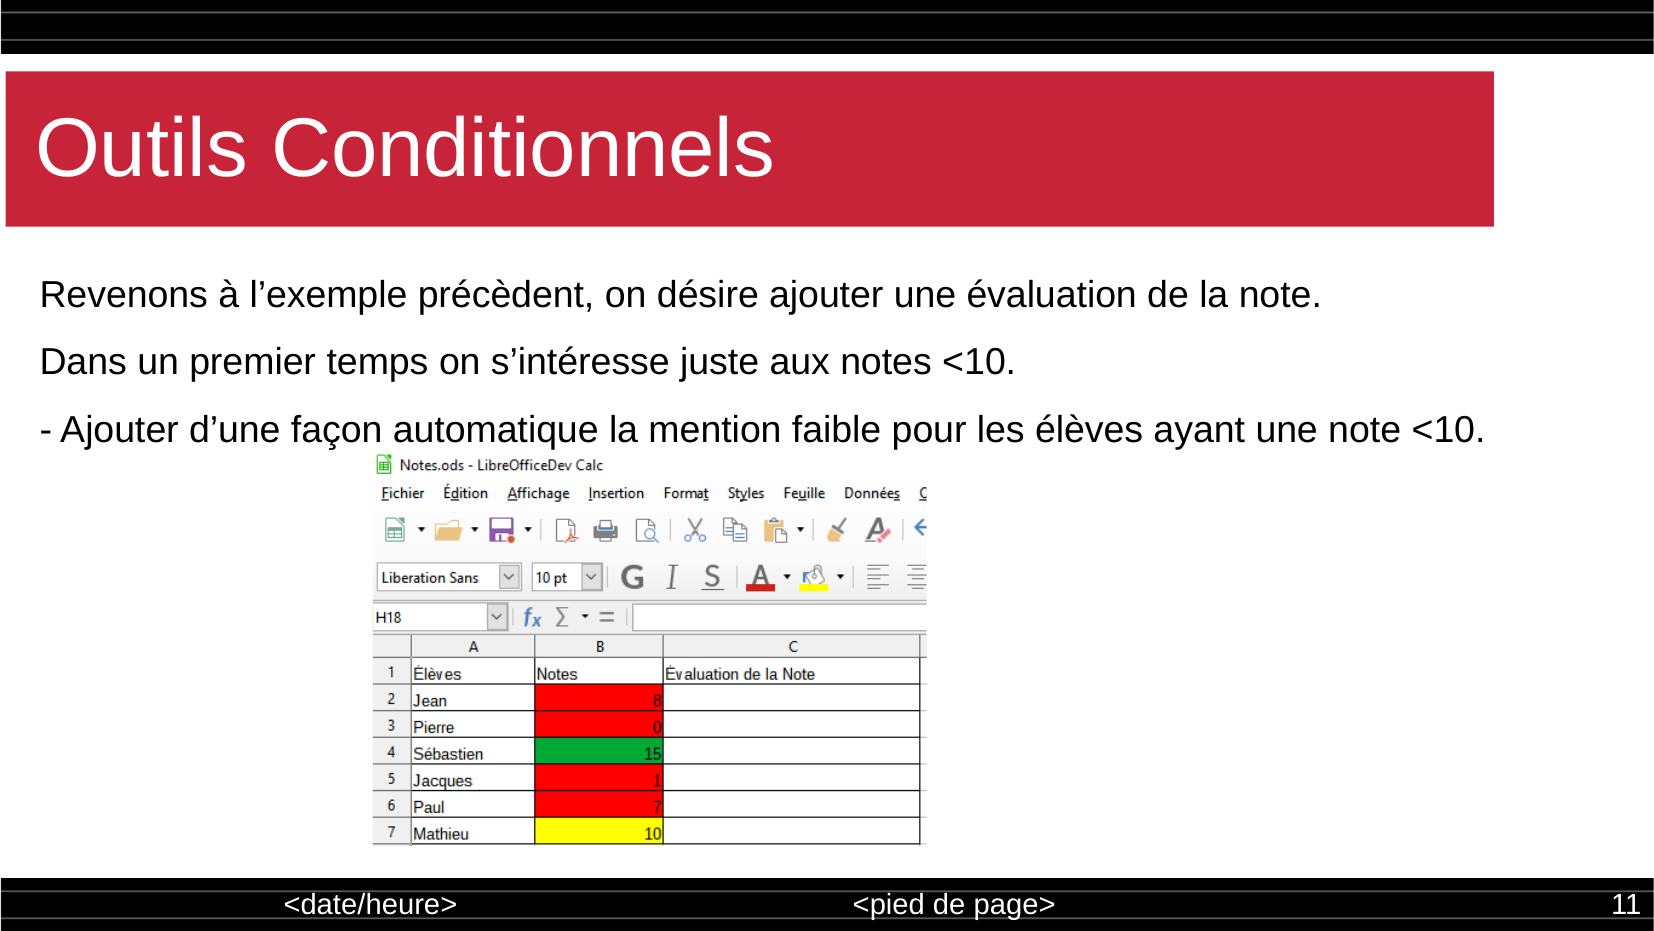

Outils Conditionnels
Revenons à l’exemple précèdent, on désire ajouter une évaluation de la note.
Dans un premier temps on s’intéresse juste aux notes <10.
- Ajouter d’une façon automatique la mention faible pour les élèves ayant une note <10.